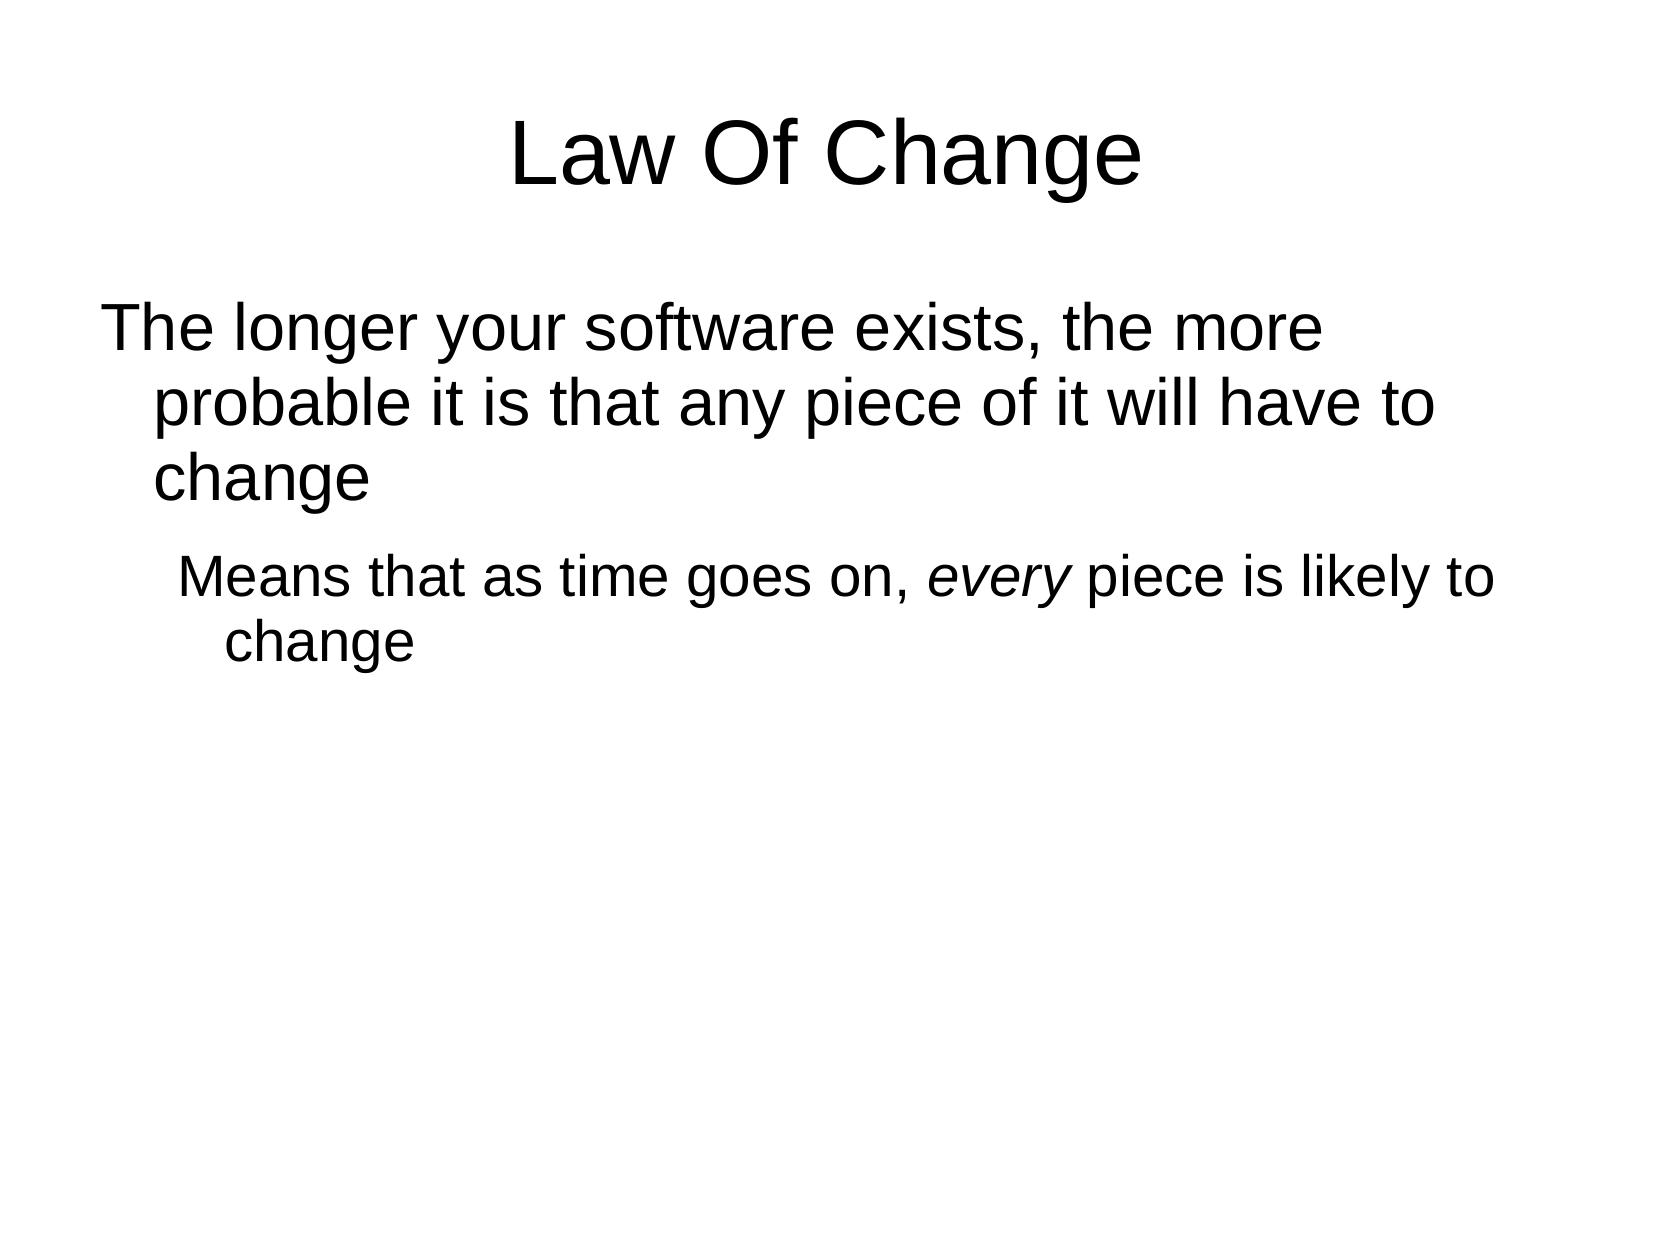

# Law Of Change
The longer your software exists, the more probable it is that any piece of it will have to change
Means that as time goes on, every piece is likely to change